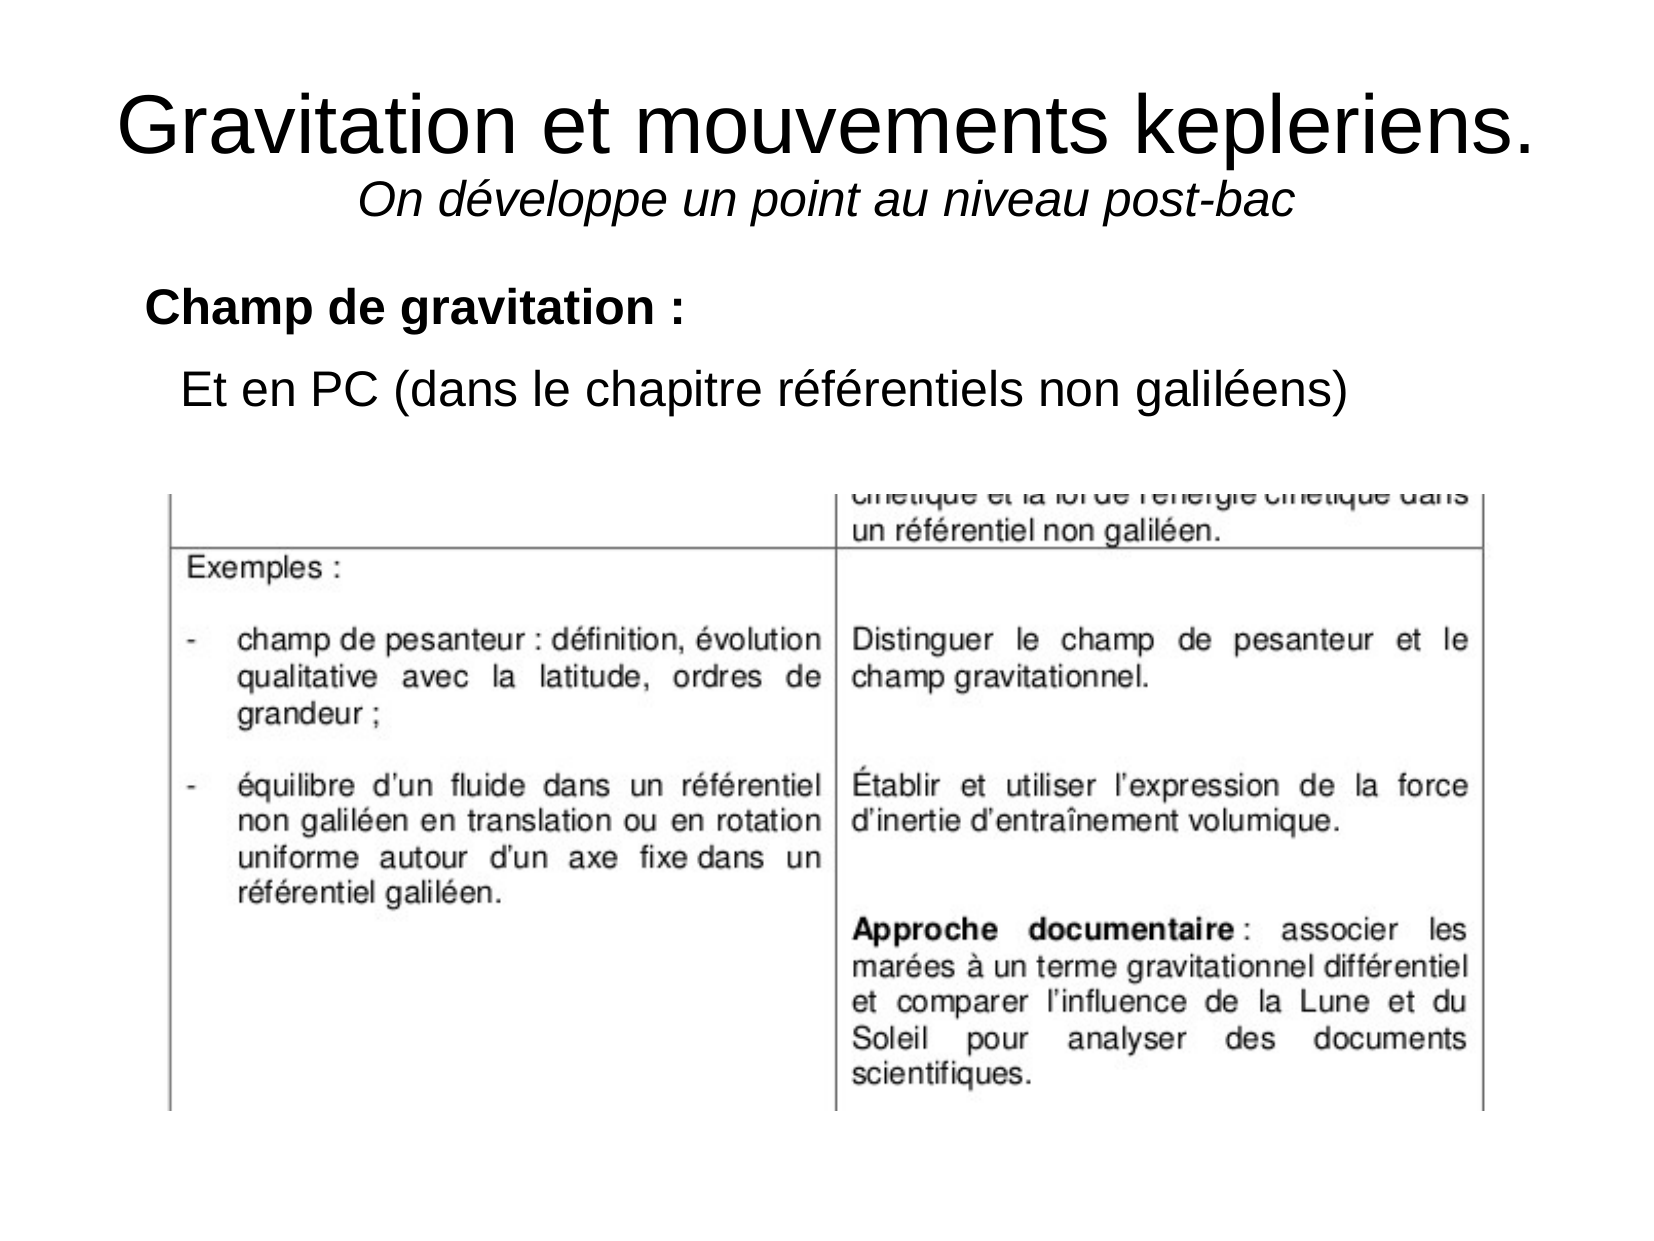

# Gravitation et mouvements kepleriens. On développe un point au niveau post-bac
Champ de gravitation :
Et en PC (dans le chapitre référentiels non galiléens)